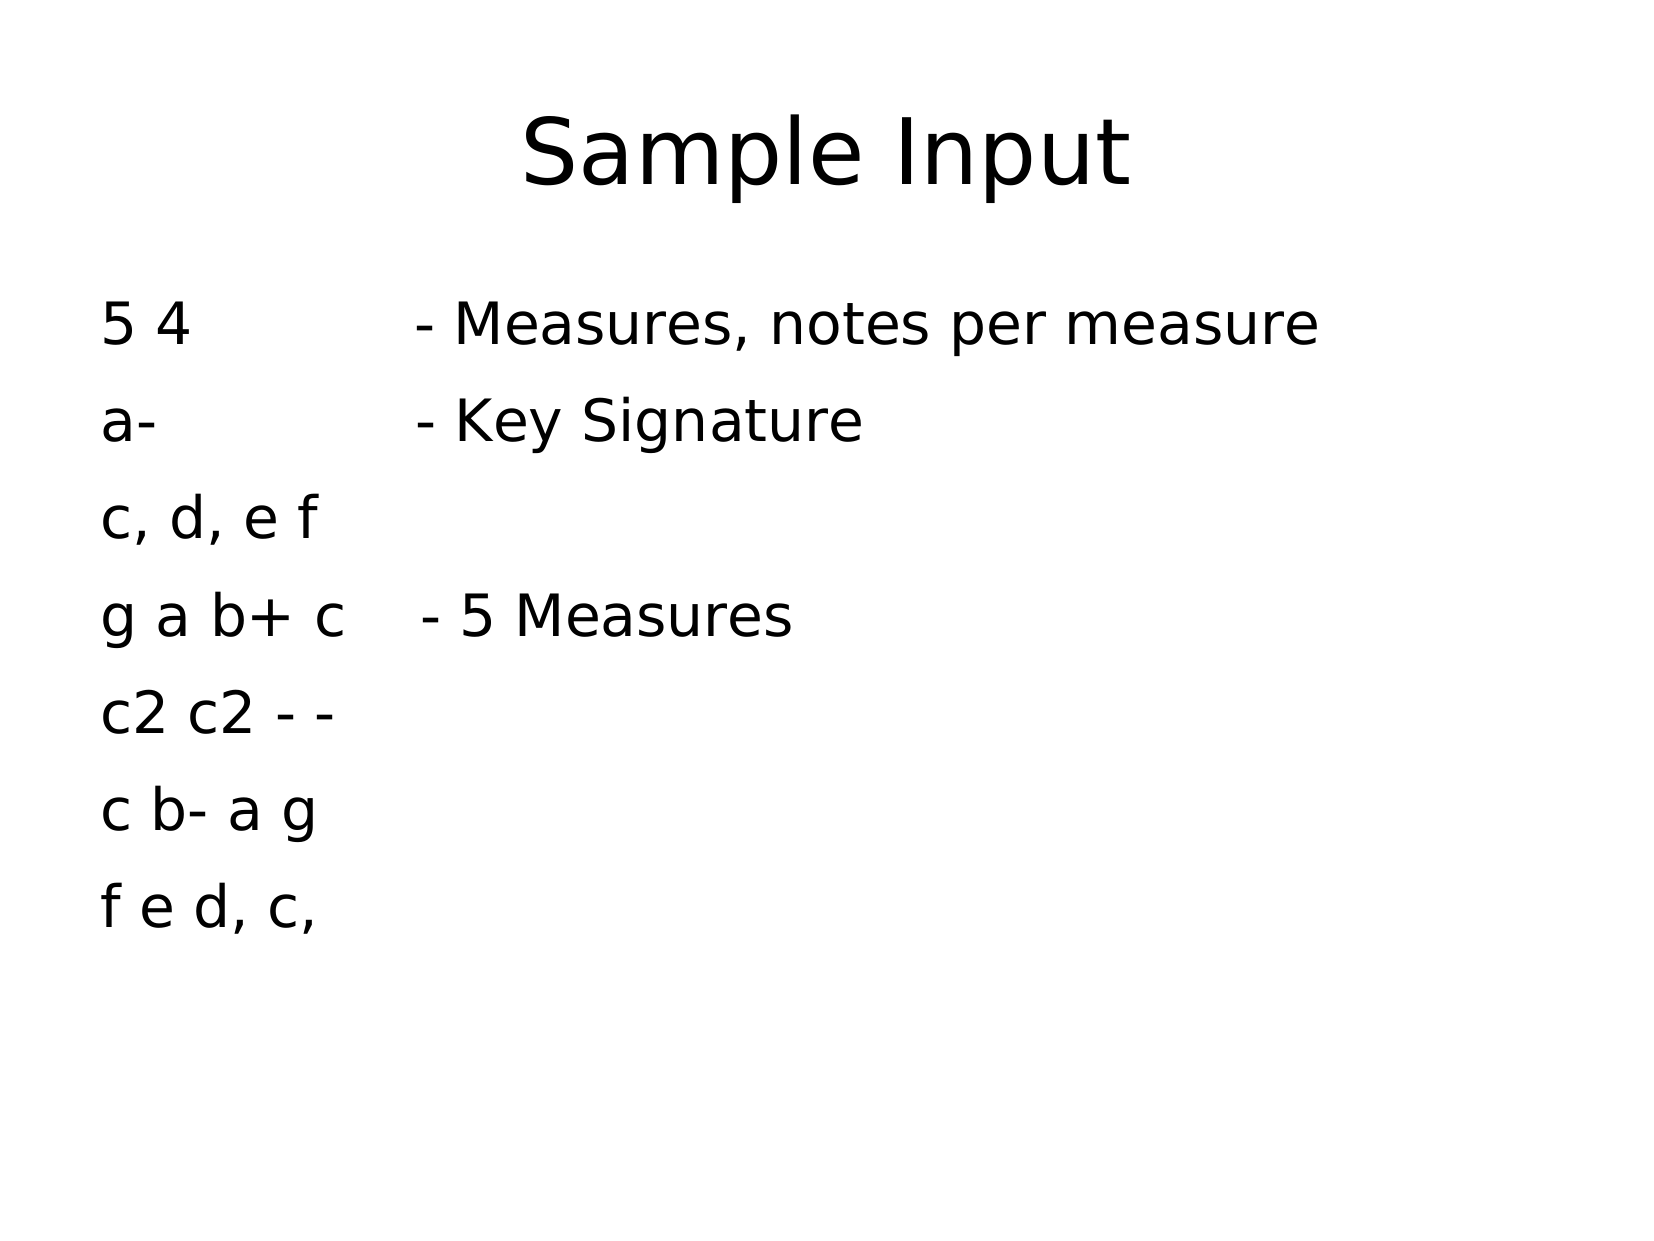

# Sample Input
5 4 - Measures, notes per measure
a-			 - Key Signature
c, d, e f
g a b+ c - 5 Measures
c2 c2 - -
c b- a g
f e d, c,